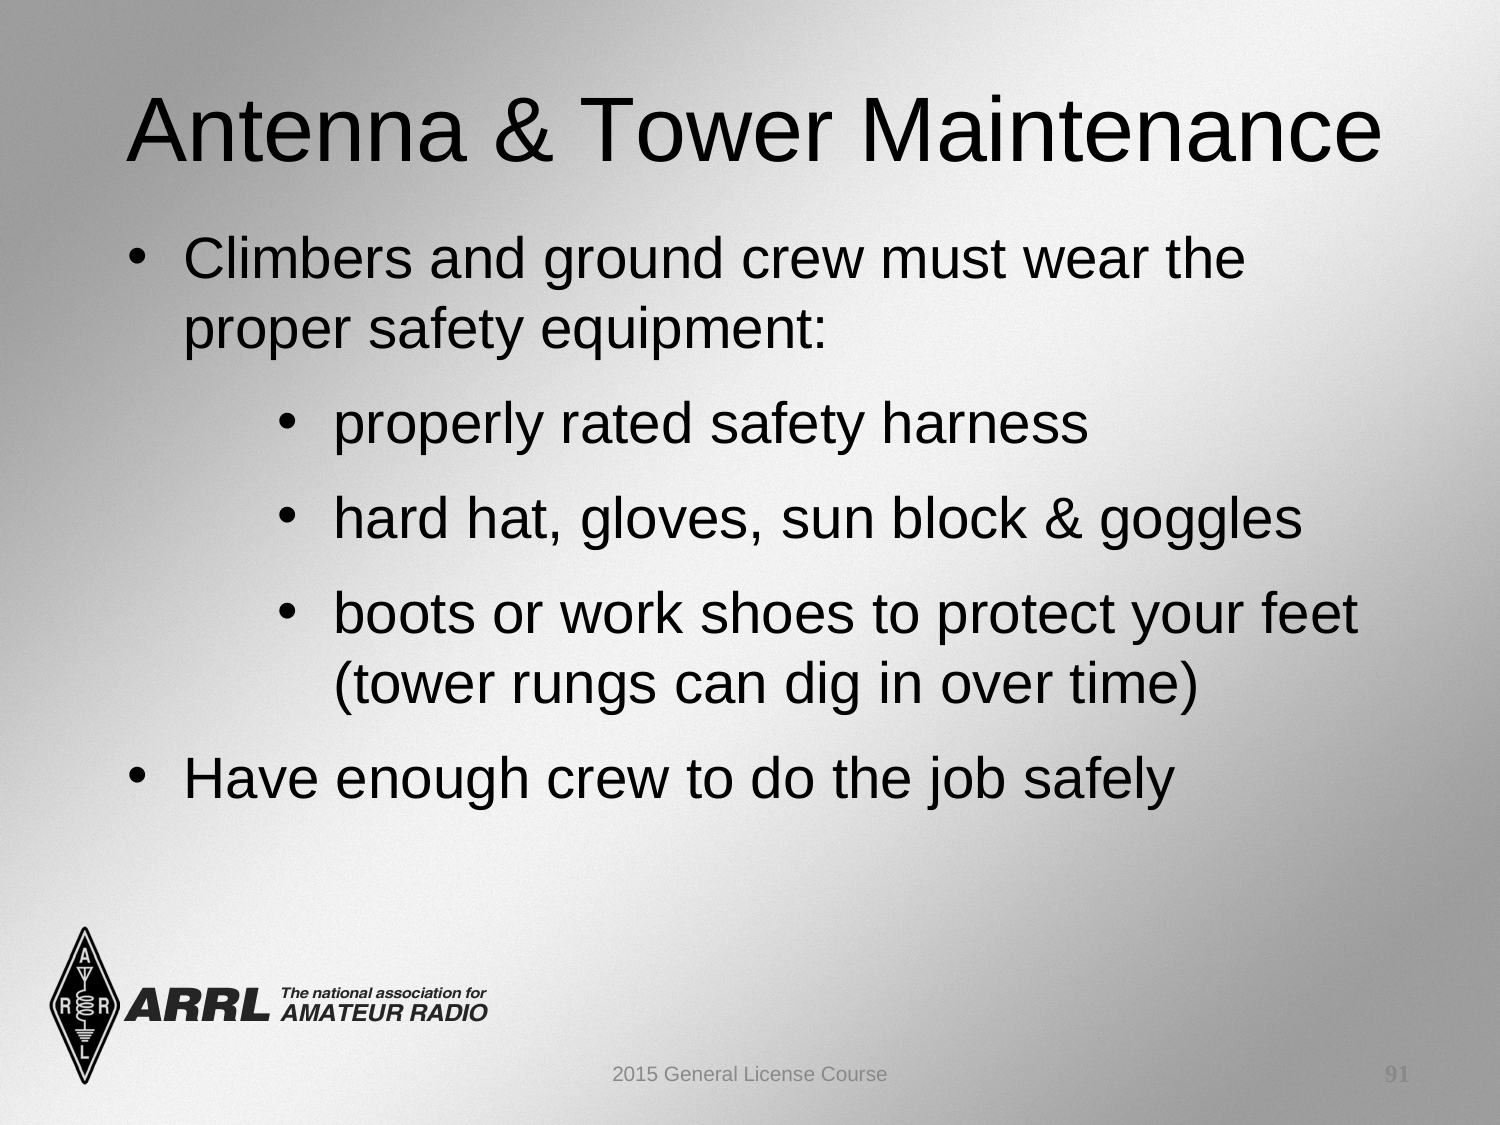

Antenna & Tower Maintenance
Climbers and ground crew must wear the proper safety equipment:
properly rated safety harness
hard hat, gloves, sun block & goggles
boots or work shoes to protect your feet (tower rungs can dig in over time)
Have enough crew to do the job safely
2015 General License Course